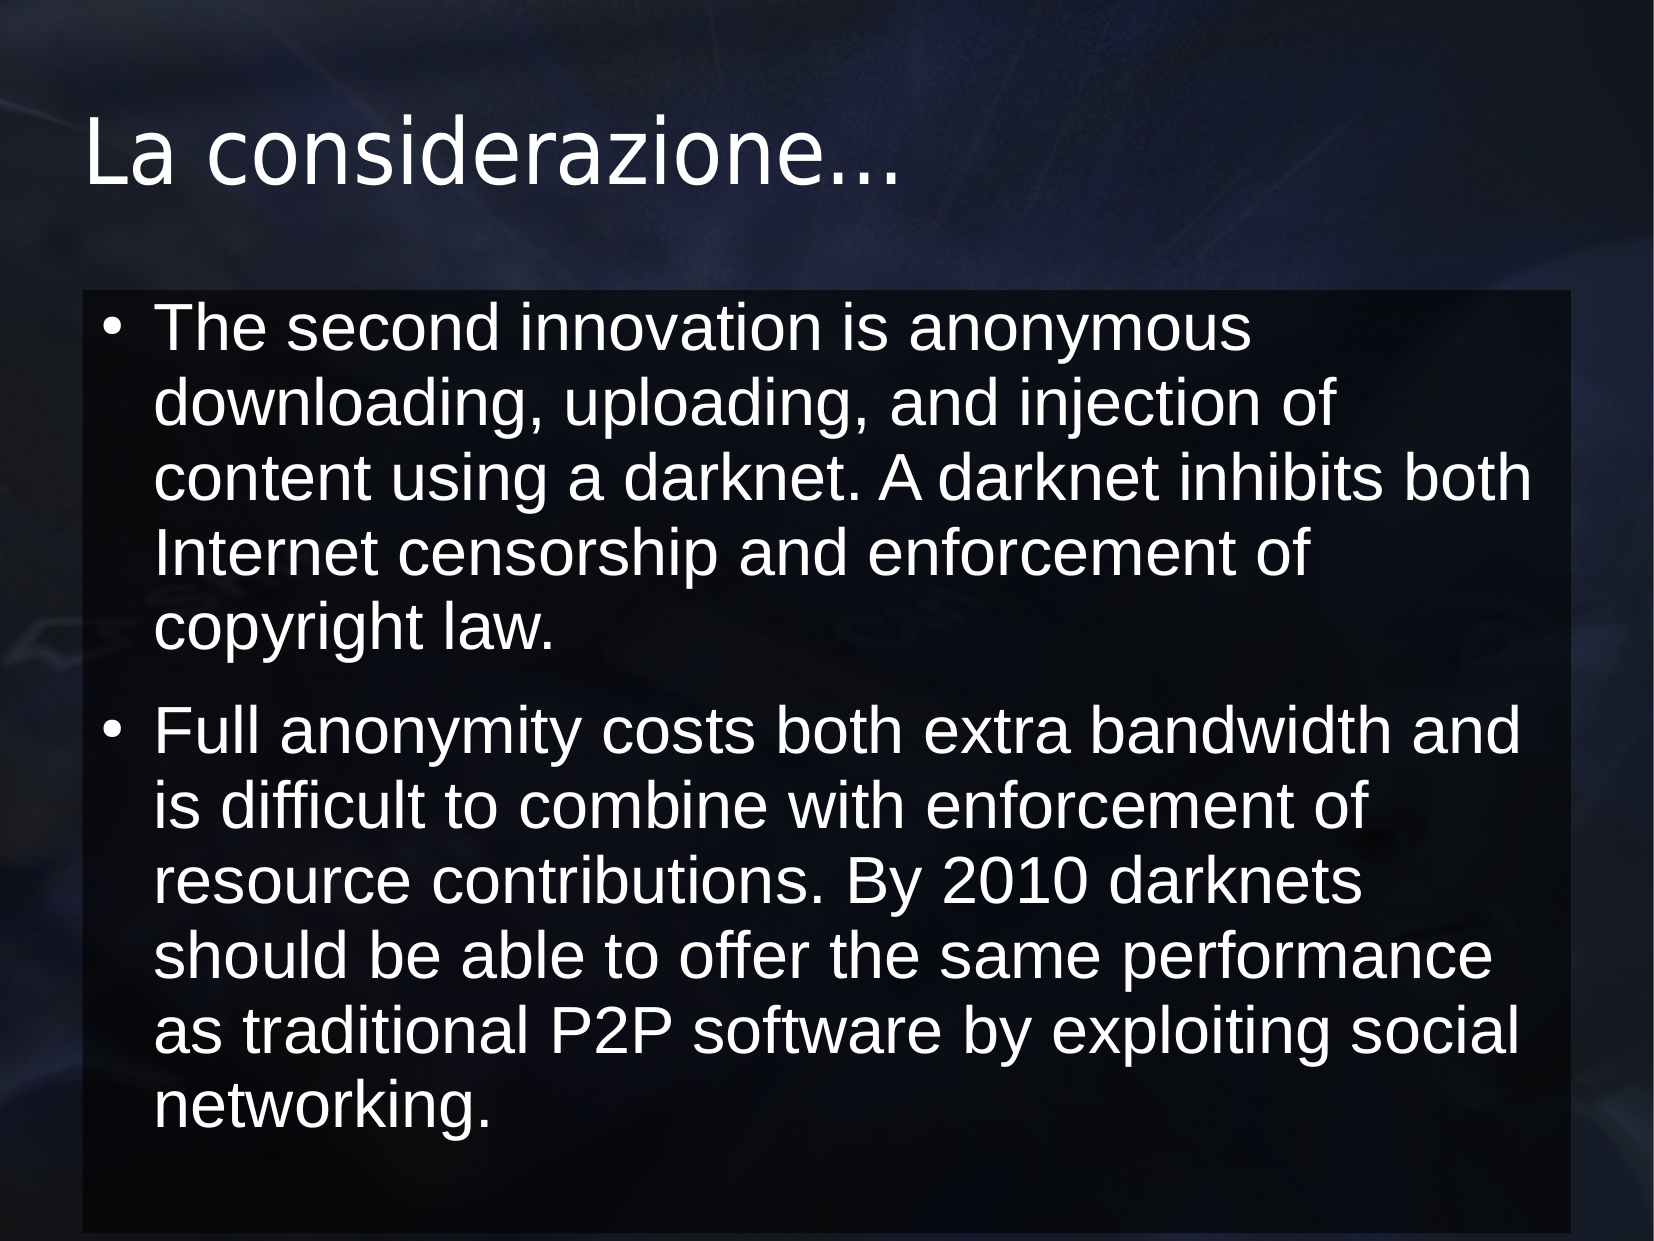

# La considerazione...
The second innovation is anonymous downloading, uploading, and injection of content using a darknet. A darknet inhibits both Internet censorship and enforcement of copyright law.
Full anonymity costs both extra bandwidth and is difficult to combine with enforcement of resource contributions. By 2010 darknets should be able to offer the same performance as traditional P2P software by exploiting social networking.